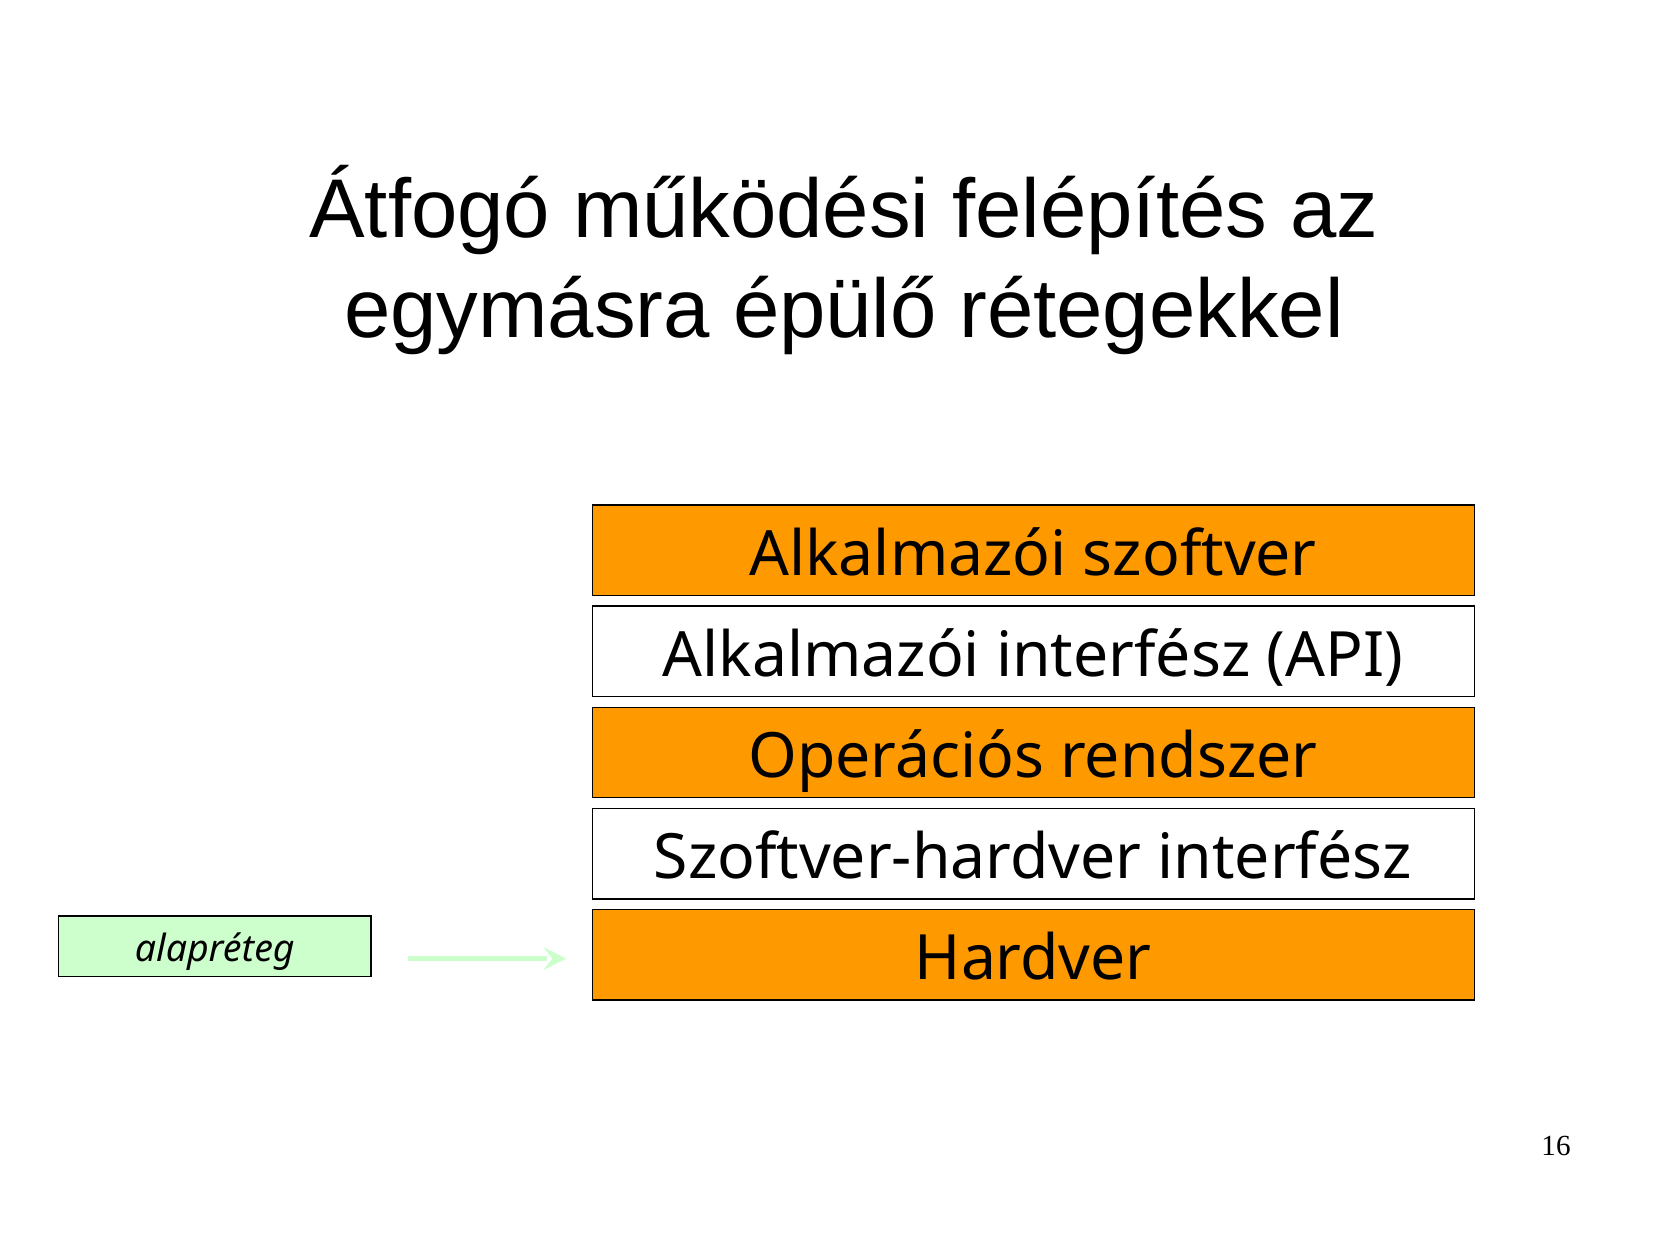

# Átfogó működési felépítés az egymásra épülő rétegekkel
Alkalmazói szoftver
Alkalmazói interfész (API)
Operációs rendszer
Szoftver-hardver interfész
Hardver
alapréteg
16